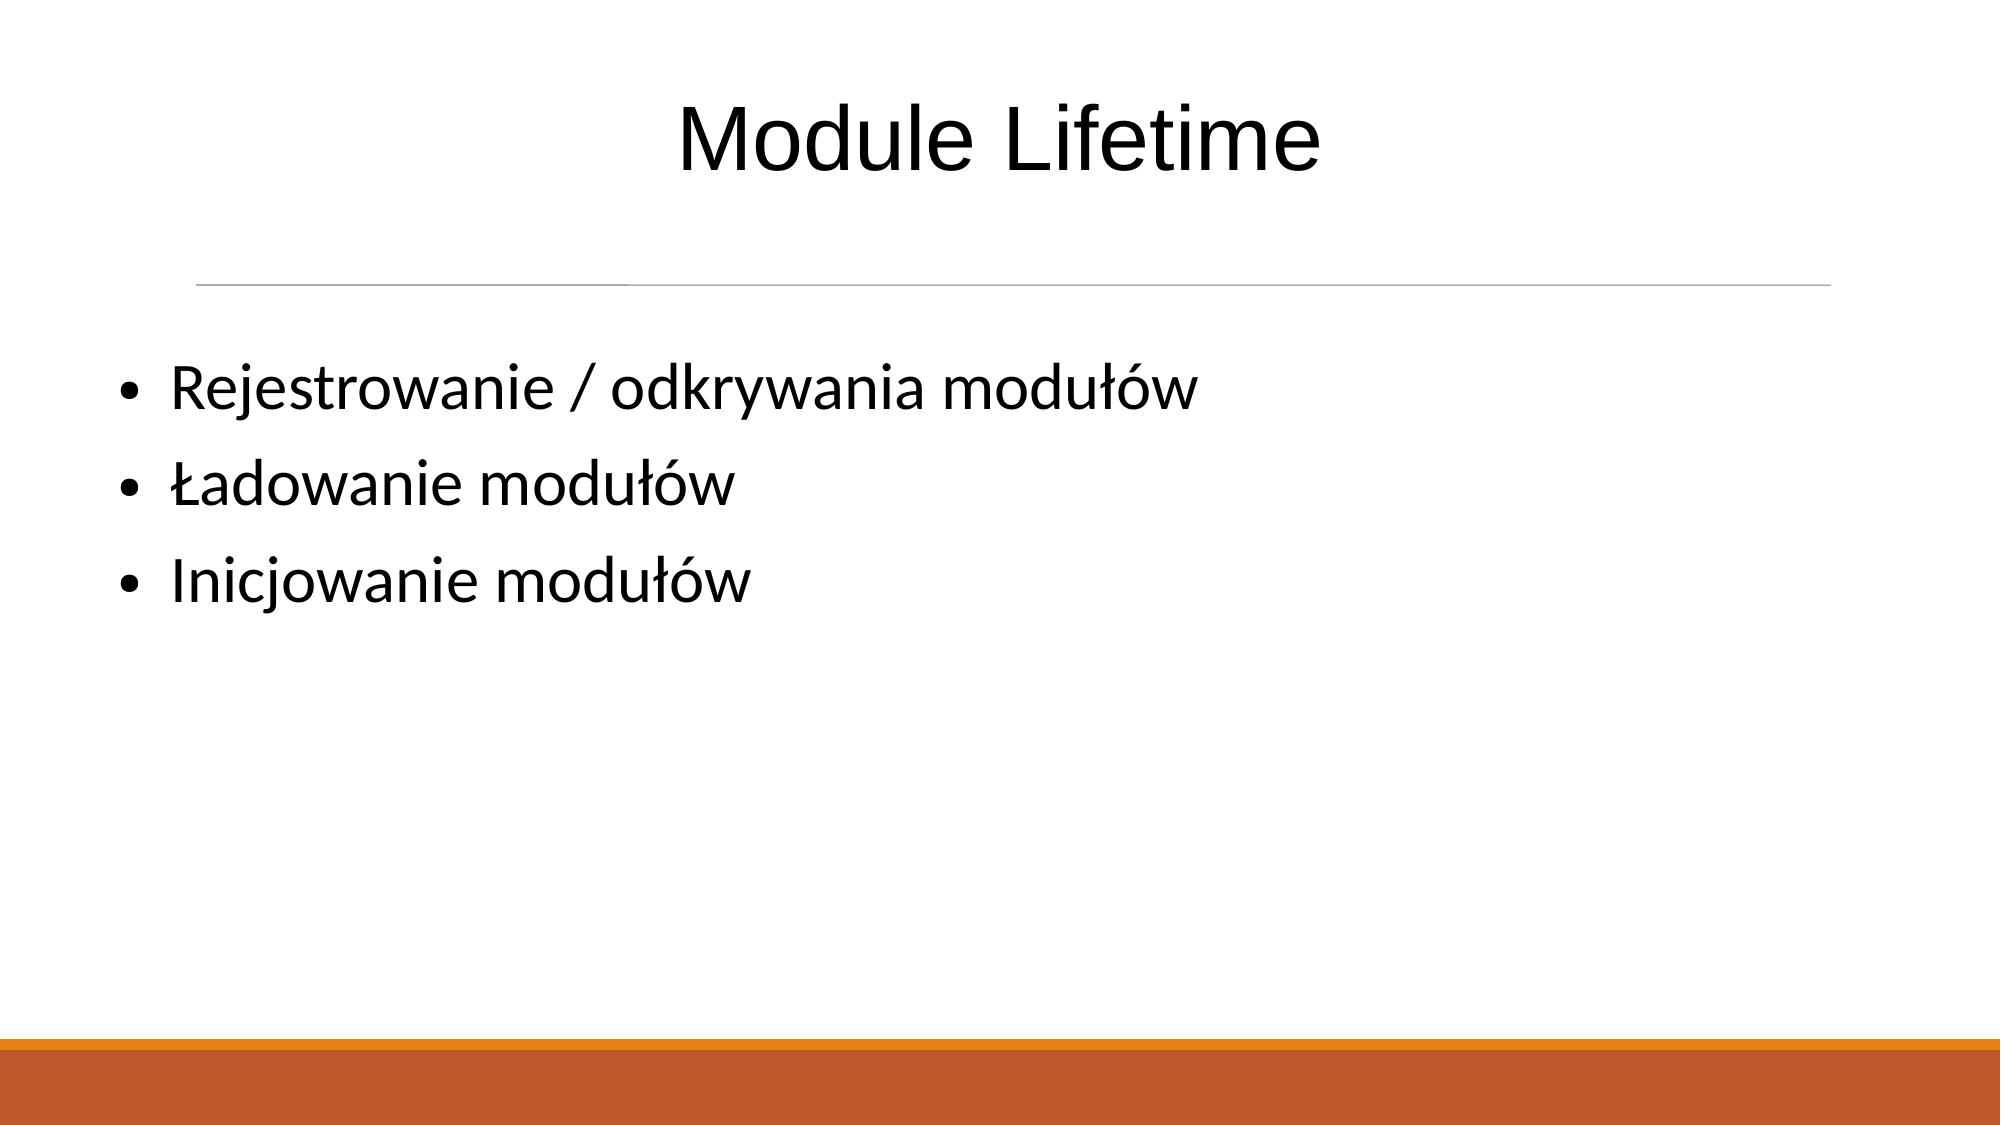

# Module Lifetime
Rejestrowanie / odkrywania modułów
Ładowanie modułów
Inicjowanie modułów